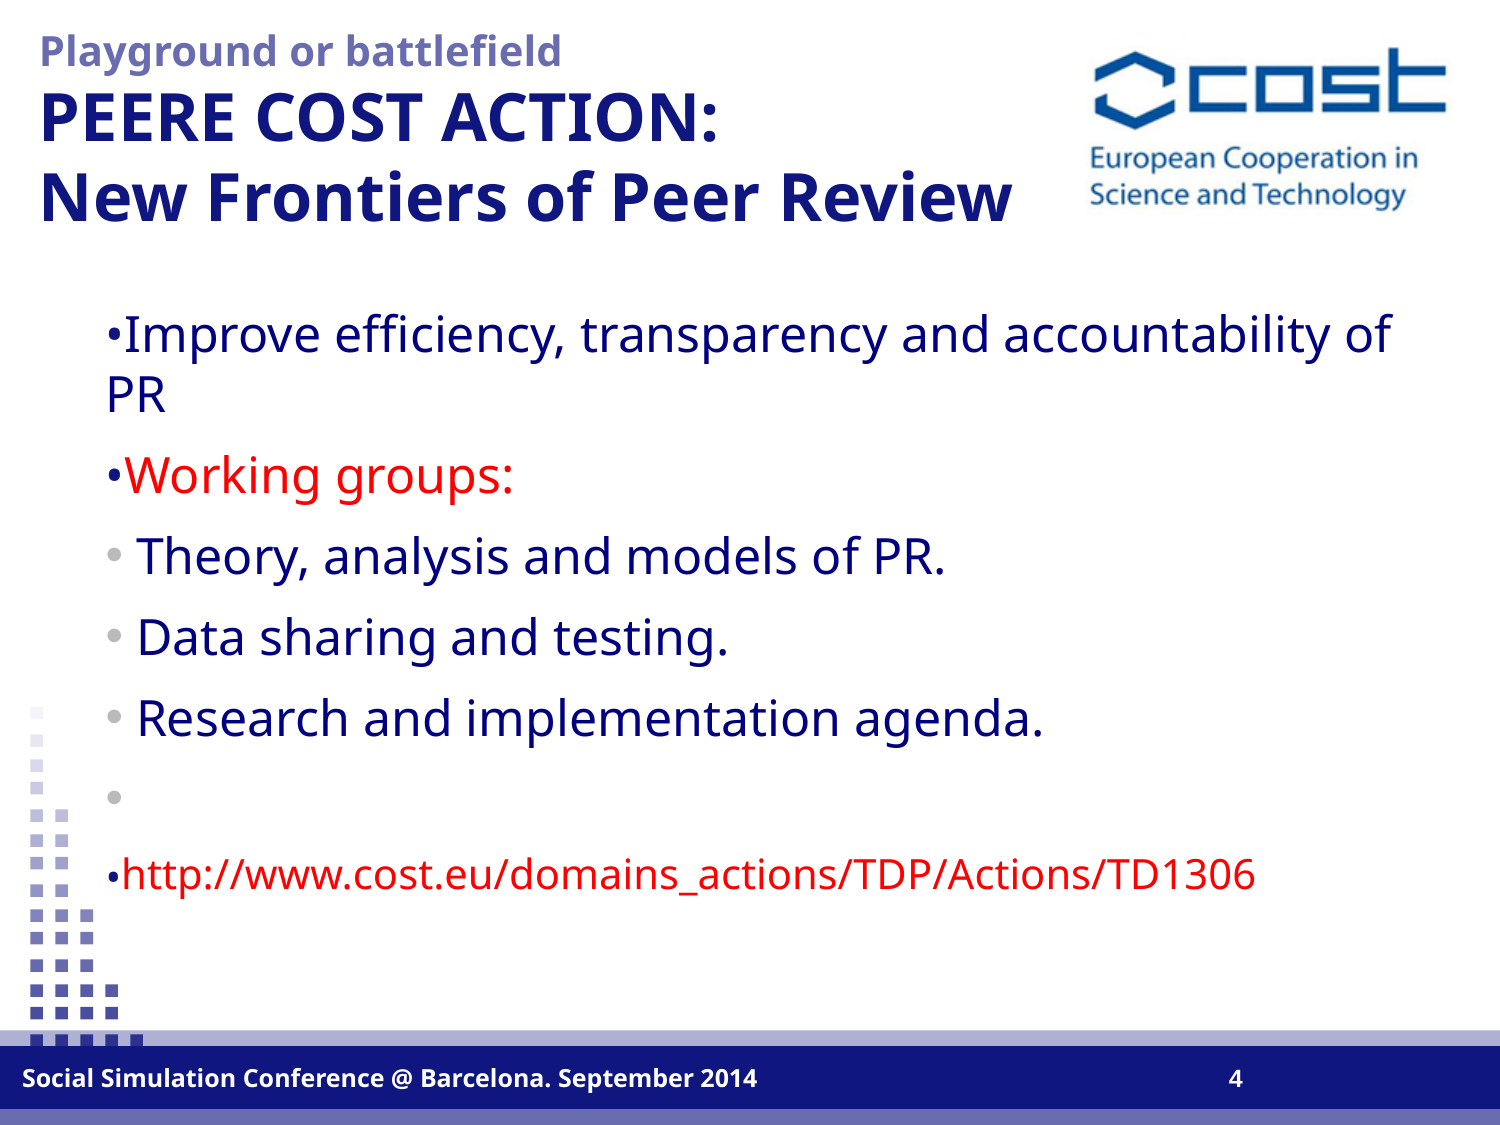

Playground or battlefield
PEERE COST ACTION:
New Frontiers of Peer Review
Improve efficiency, transparency and accountability of PR
Working groups:
 Theory, analysis and models of PR.
 Data sharing and testing.
 Research and implementation agenda.
http://www.cost.eu/domains_actions/TDP/Actions/TD1306